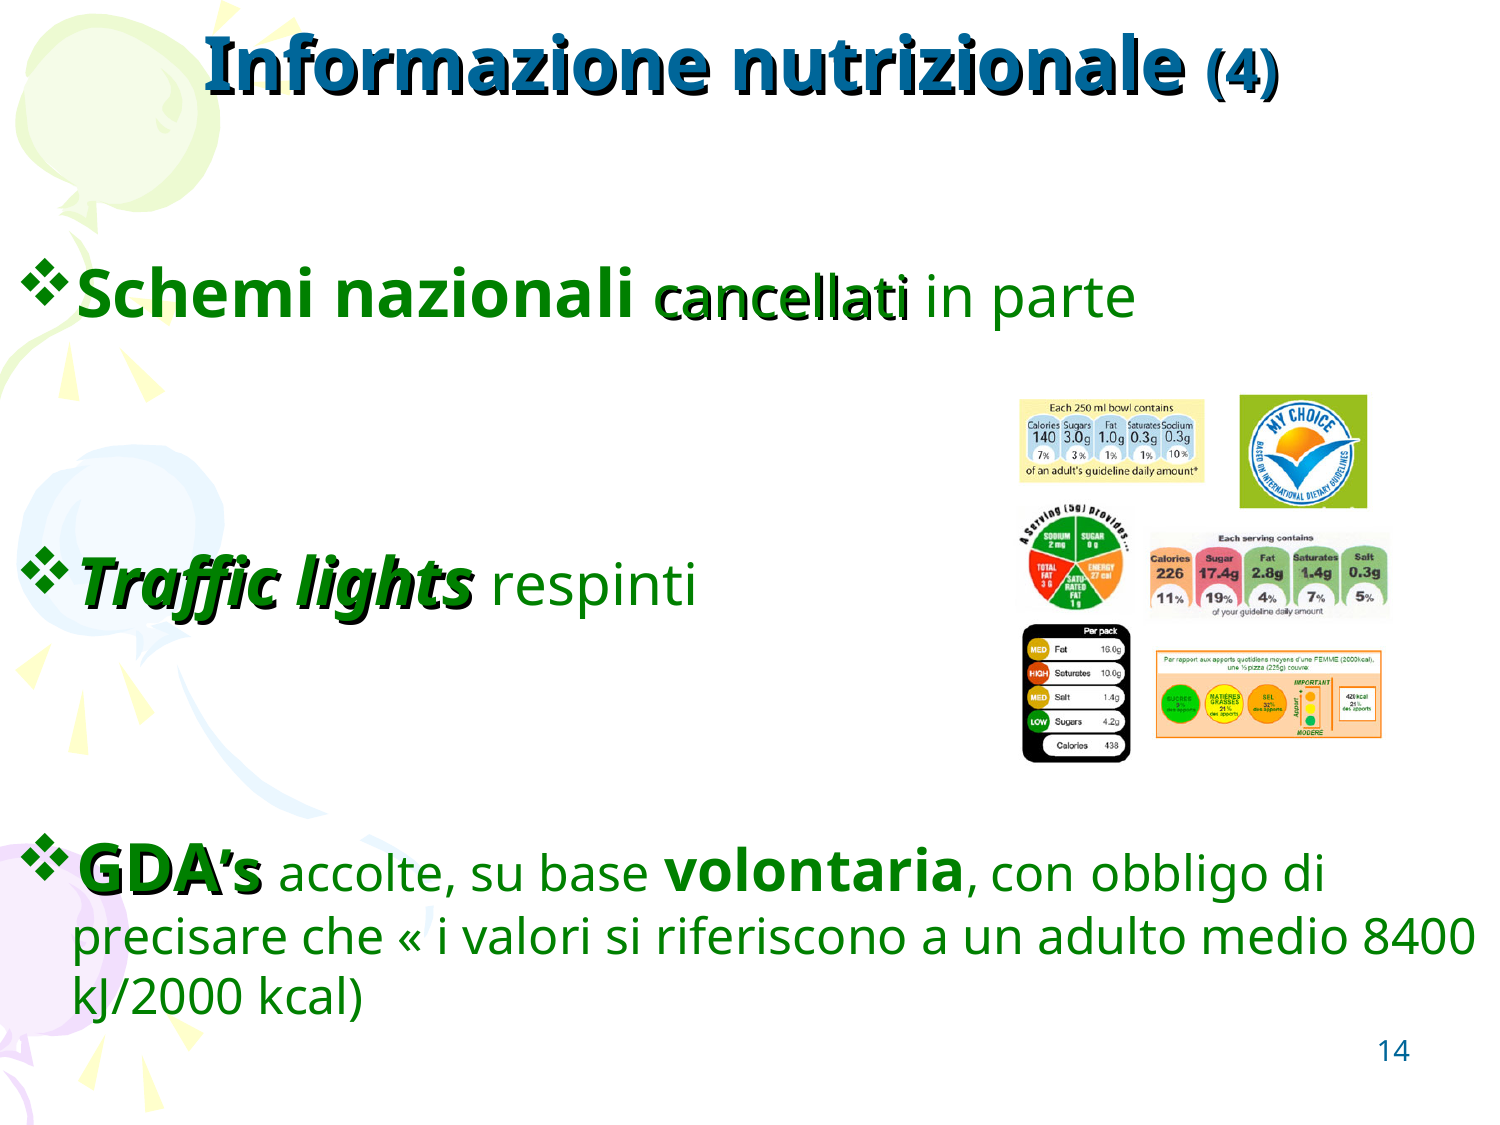

Informazione nutrizionale (4)
# Schemi nazionali cancellati in parte
Traffic lights respinti
GDA’s accolte, su base volontaria, con obbligo di precisare che « i valori si riferiscono a un adulto medio 8400 kJ/2000 kcal)